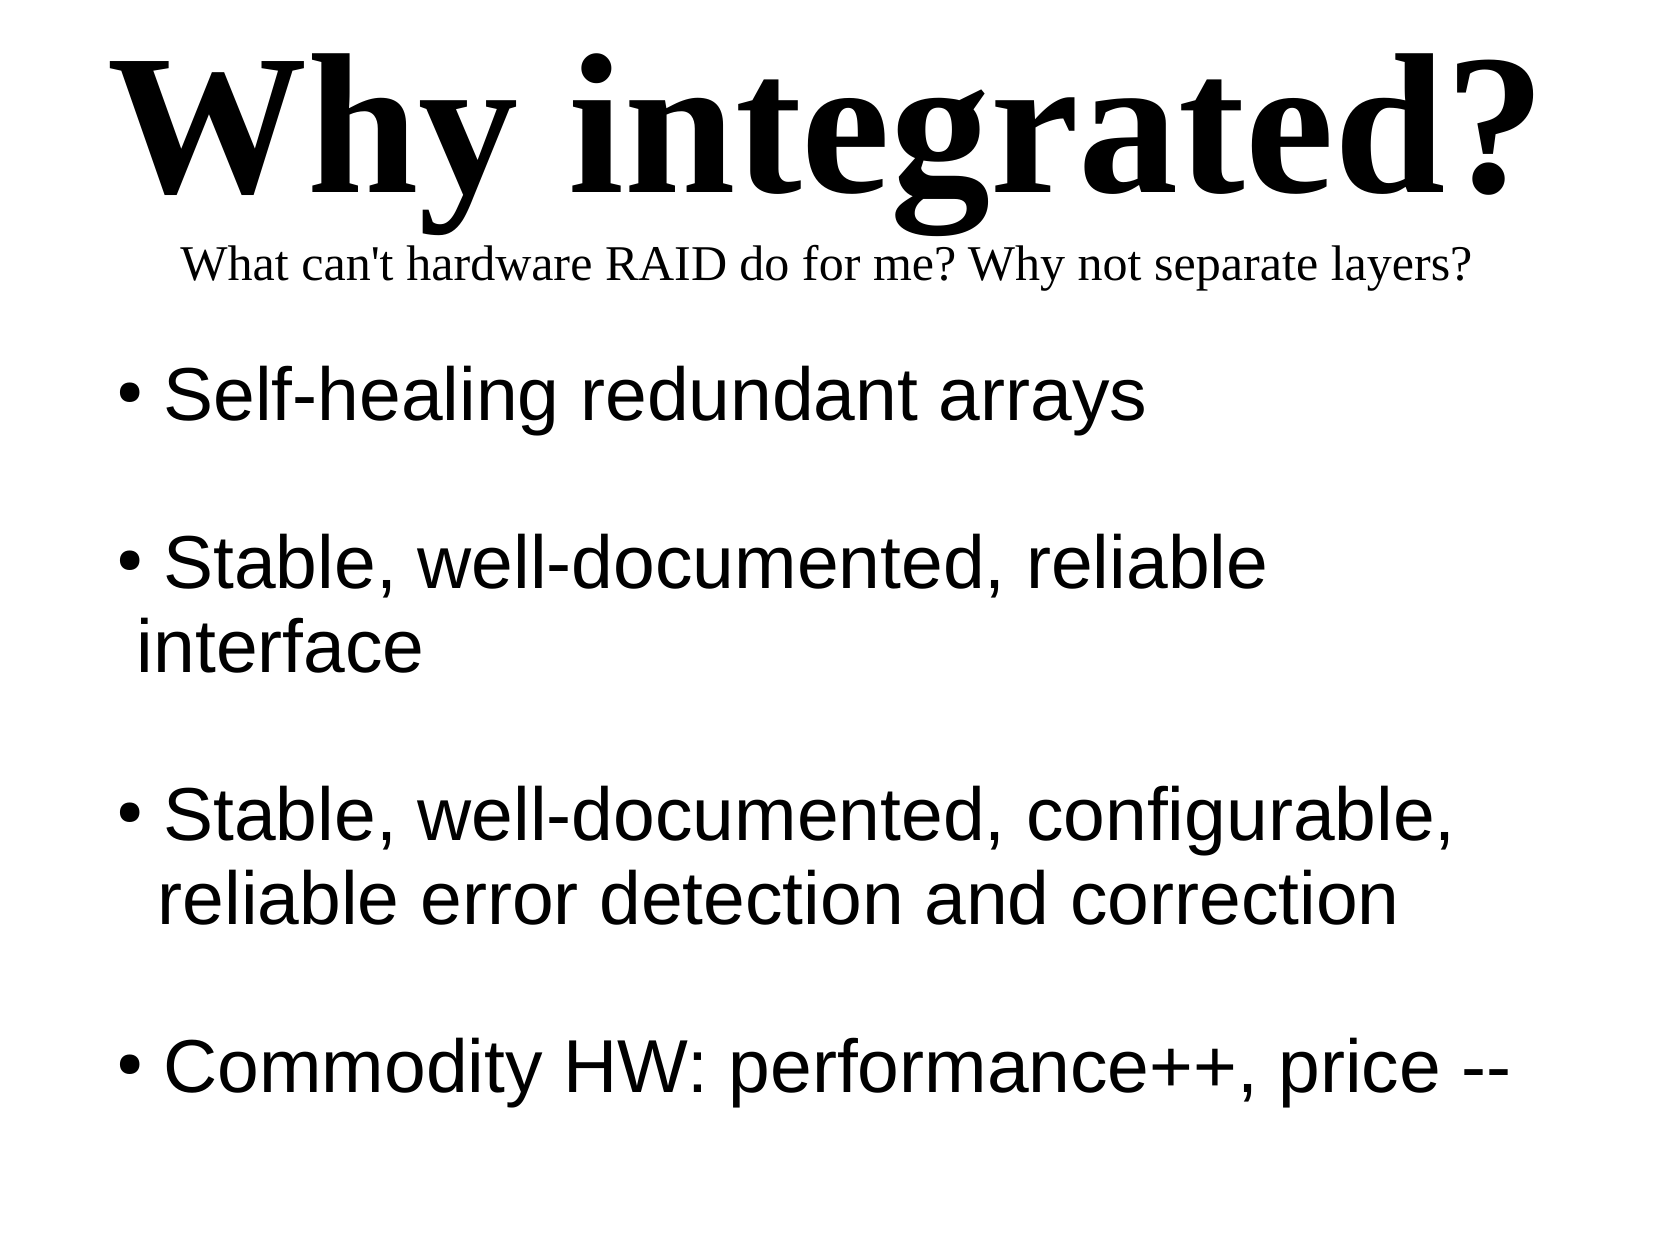

# Why integrated? What can't hardware RAID do for me? Why not separate layers?
| Self-healing redundant arrays Stable, well-documented, reliable interface Stable, well-documented, configurable, reliable error detection and correction Commodity HW: performance++, price -- |
| --- |